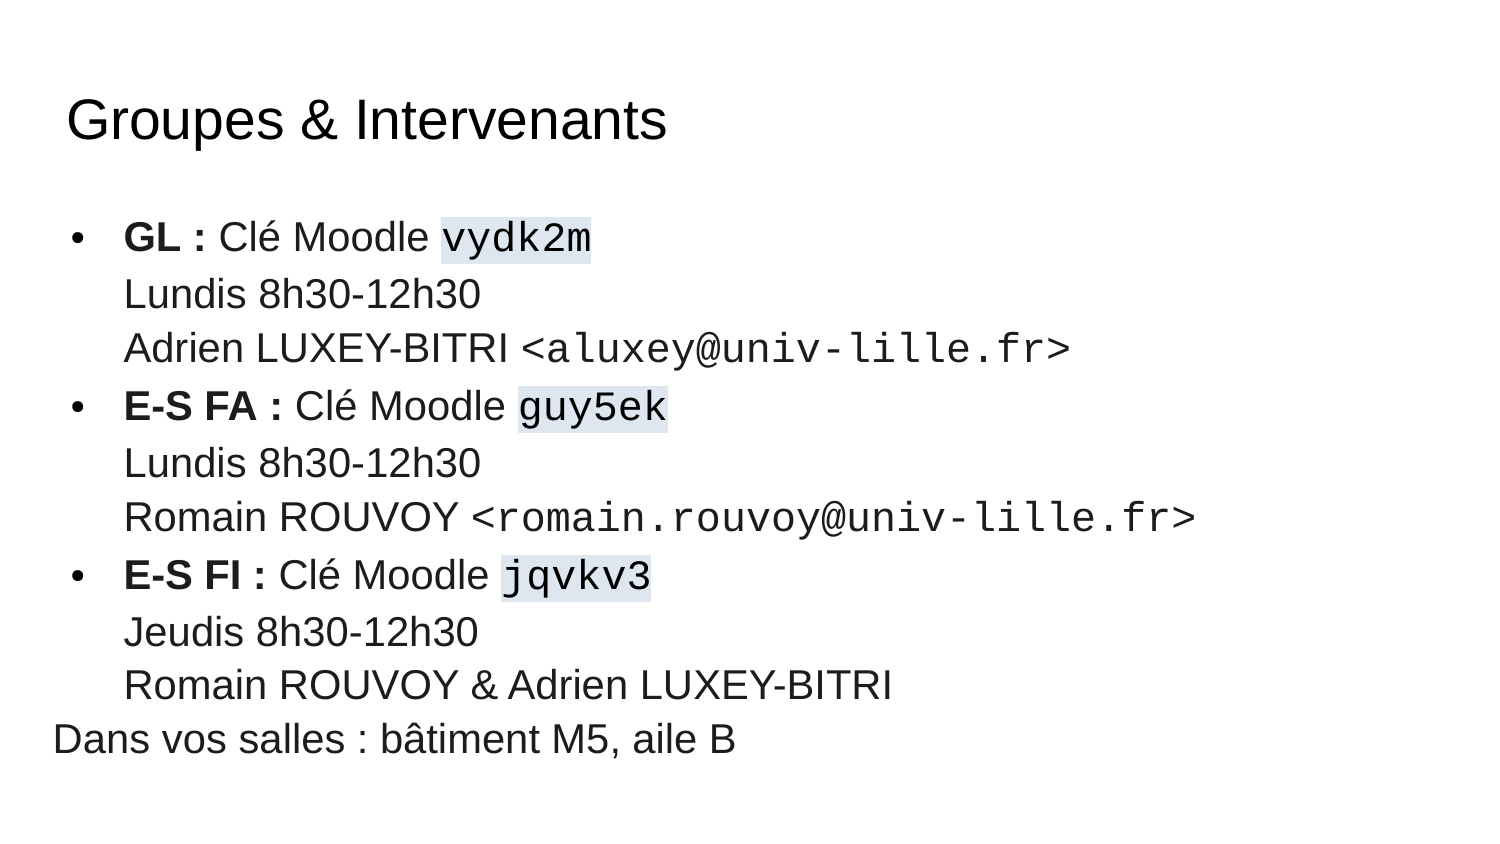

# Groupes & Intervenants
GL : Clé Moodle vydk2m
Lundis 8h30-12h30
Adrien LUXEY-BITRI <aluxey@univ-lille.fr>
E-S FA : Clé Moodle guy5ek
Lundis 8h30-12h30
Romain ROUVOY <romain.rouvoy@univ-lille.fr>
E-S FI : Clé Moodle jqvkv3
Jeudis 8h30-12h30
Romain ROUVOY & Adrien LUXEY-BITRI
Dans vos salles : bâtiment M5, aile B